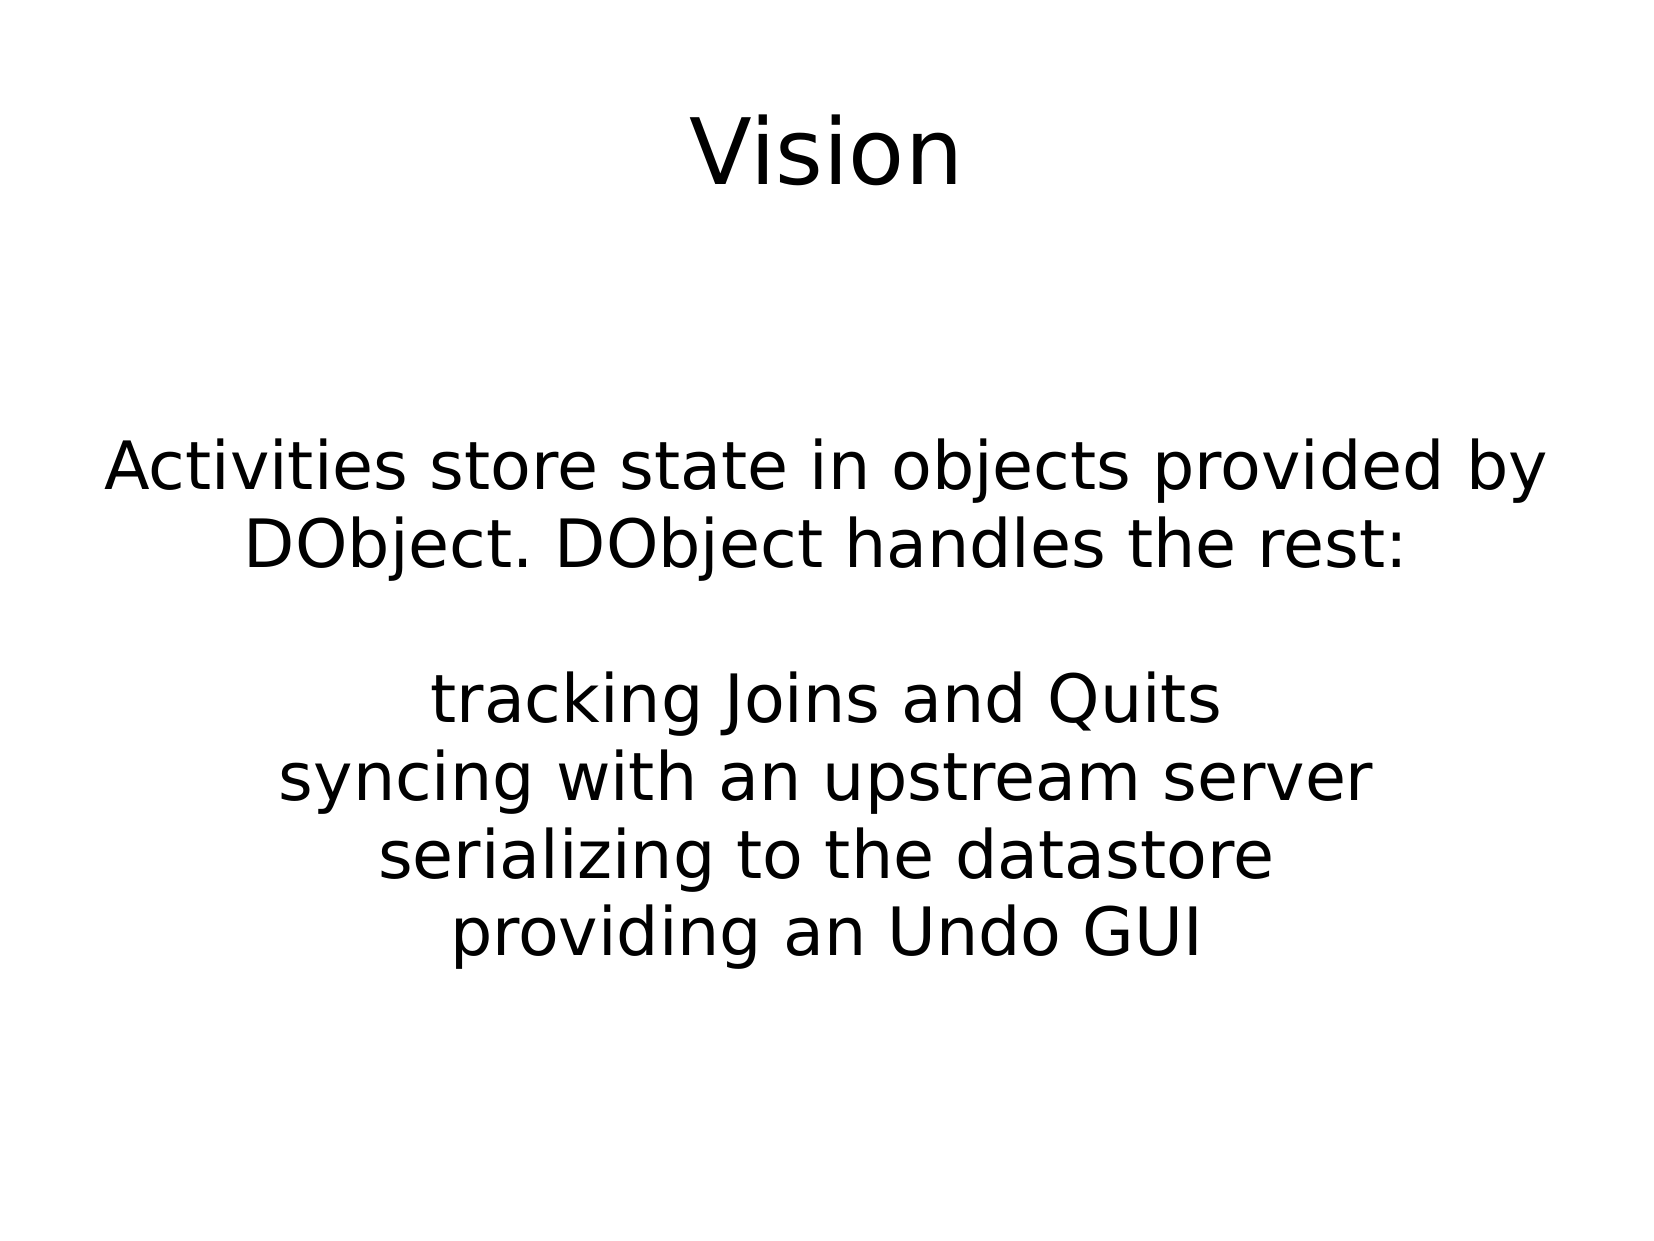

# Vision
Activities store state in objects provided by DObject. DObject handles the rest:
tracking Joins and Quits
syncing with an upstream server
serializing to the datastore
providing an Undo GUI